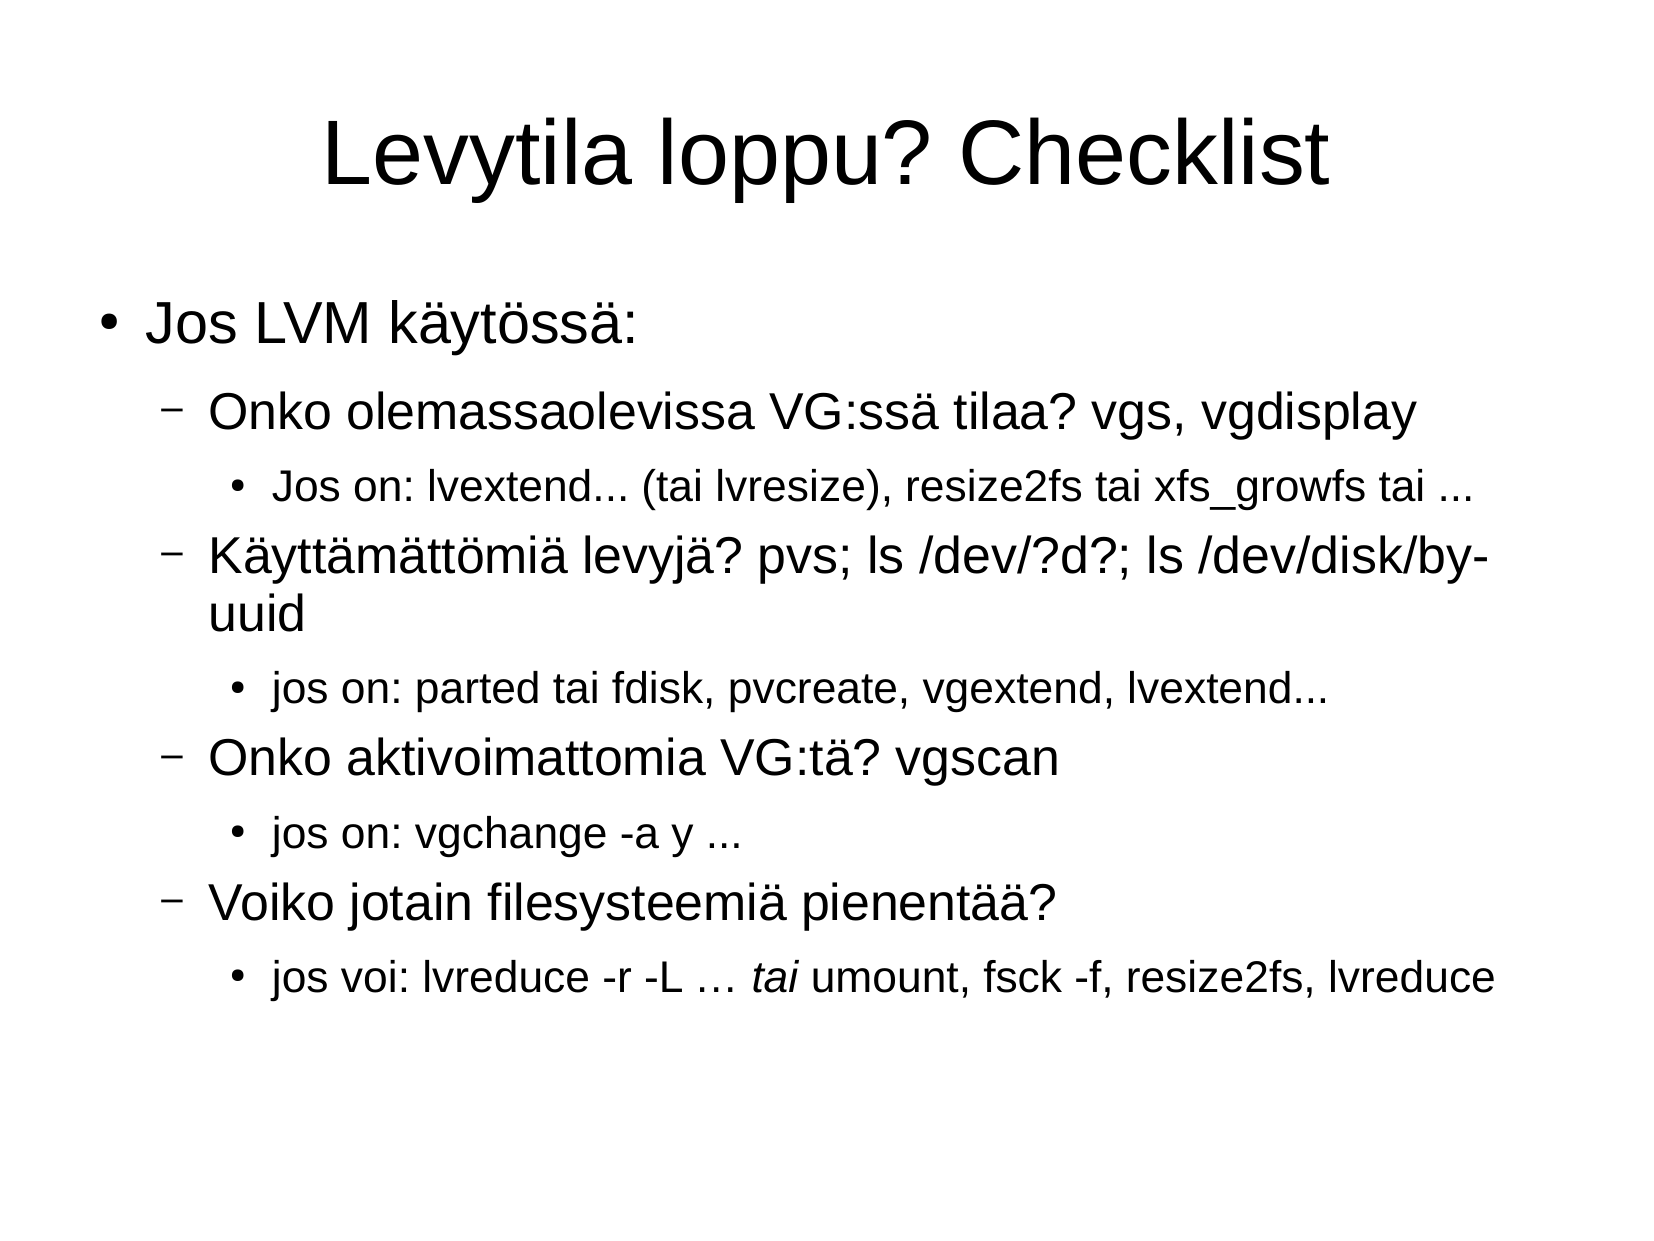

# Levytila loppu? Checklist
Jos LVM käytössä:
Onko olemassaolevissa VG:ssä tilaa? vgs, vgdisplay
Jos on: lvextend... (tai lvresize), resize2fs tai xfs_growfs tai ...
Käyttämättömiä levyjä? pvs; ls /dev/?d?; ls /dev/disk/by-uuid
jos on: parted tai fdisk, pvcreate, vgextend, lvextend...
Onko aktivoimattomia VG:tä? vgscan
jos on: vgchange -a y ...
Voiko jotain filesysteemiä pienentää?
jos voi: lvreduce -r -L … tai umount, fsck -f, resize2fs, lvreduce